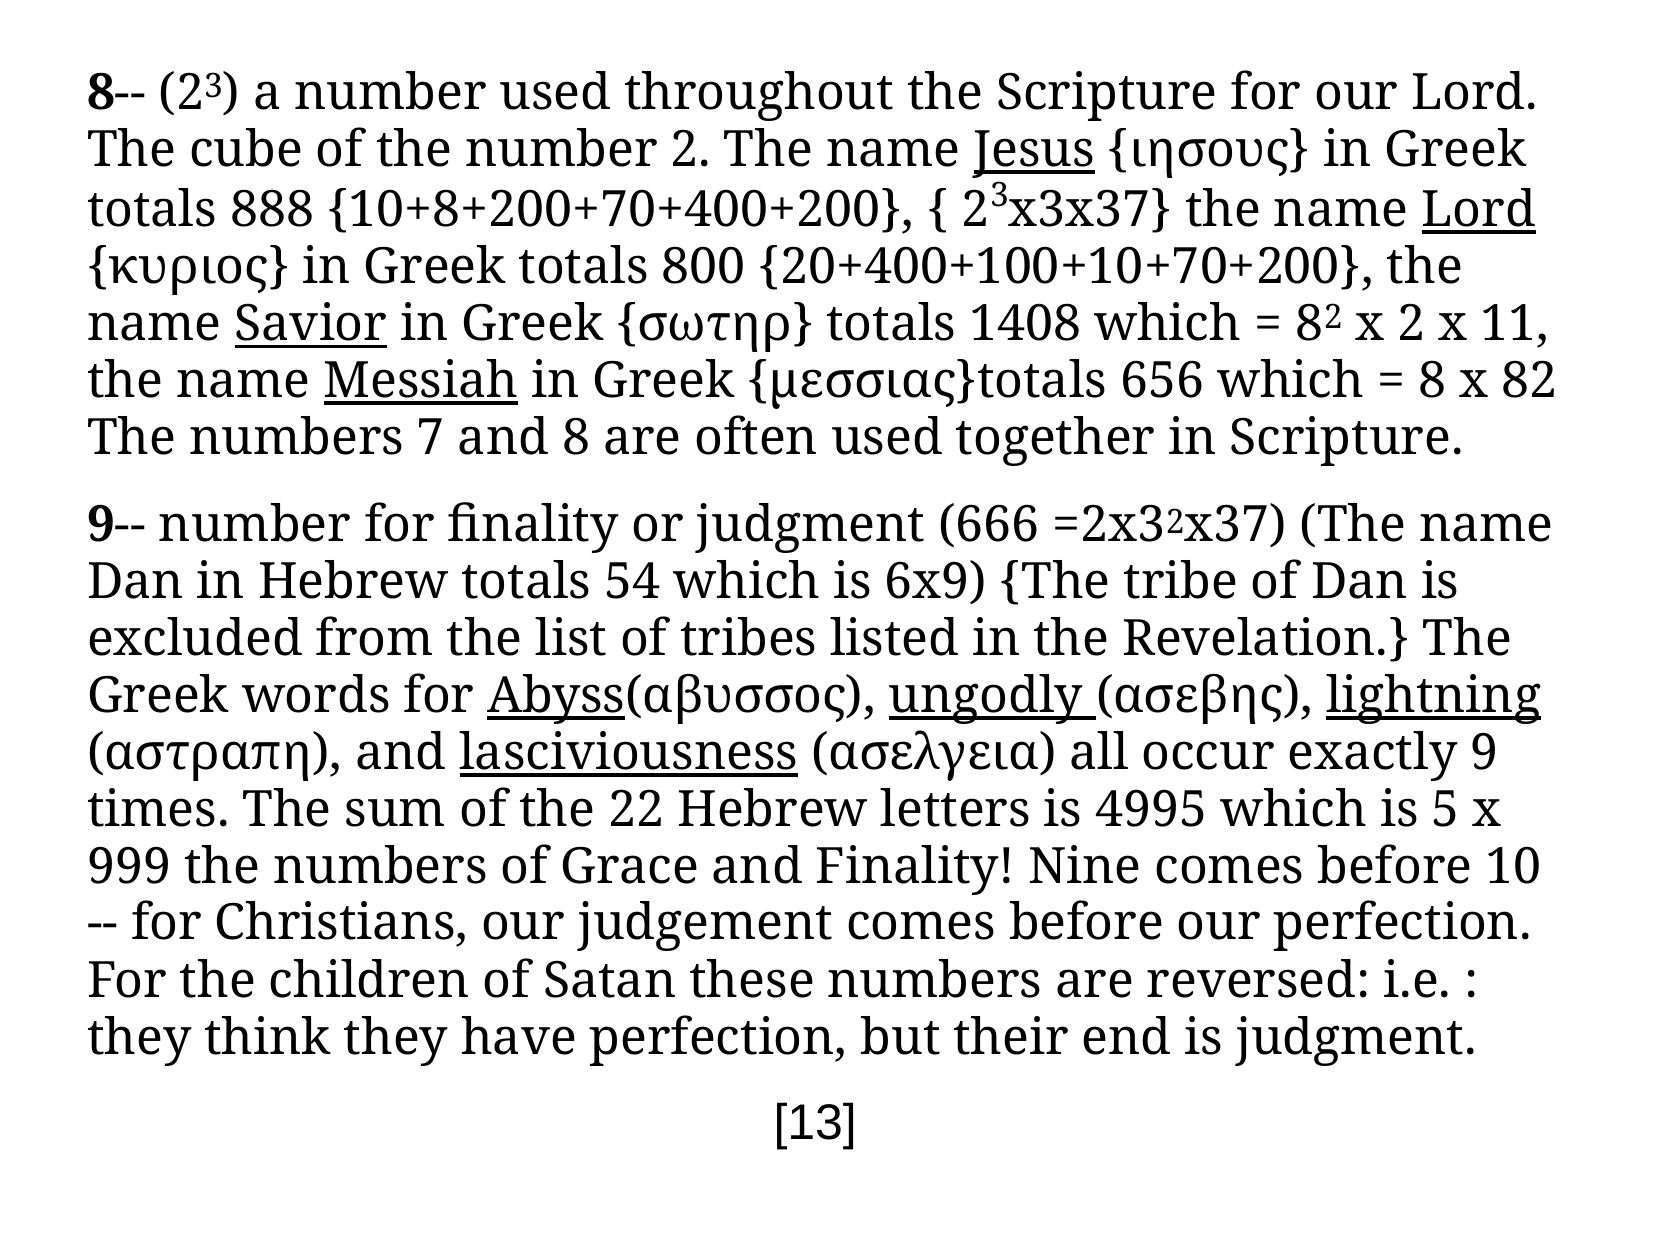

8-- (23) a number used throughout the Scripture for our Lord. The cube of the number 2. The name Jesus {ιησους} in Greek totals 888 {10+8+200+70+400+200}, { 23x3x37} the name Lord {κυριος} in Greek totals 800 {20+400+100+10+70+200}, the name Savior in Greek {σωτηρ} totals 1408 which = 82 x 2 x 11, the name Messiah in Greek {μεσσιας}totals 656 which = 8 x 82 The numbers 7 and 8 are often used together in Scripture.
9-- number for finality or judgment (666 =2x32x37) (The name Dan in Hebrew totals 54 which is 6x9) {The tribe of Dan is excluded from the list of tribes listed in the Revelation.} The Greek words for Abyss(αβυσσος), ungodly (ασεβης), lightning (αστραπη), and lasciviousness (ασελγεια) all occur exactly 9 times. The sum of the 22 Hebrew letters is 4995 which is 5 x 999 the numbers of Grace and Finality! Nine comes before 10 -- for Christians, our judgement comes before our perfection. For the children of Satan these numbers are reversed: i.e. : they think they have perfection, but their end is judgment.
[13]
#